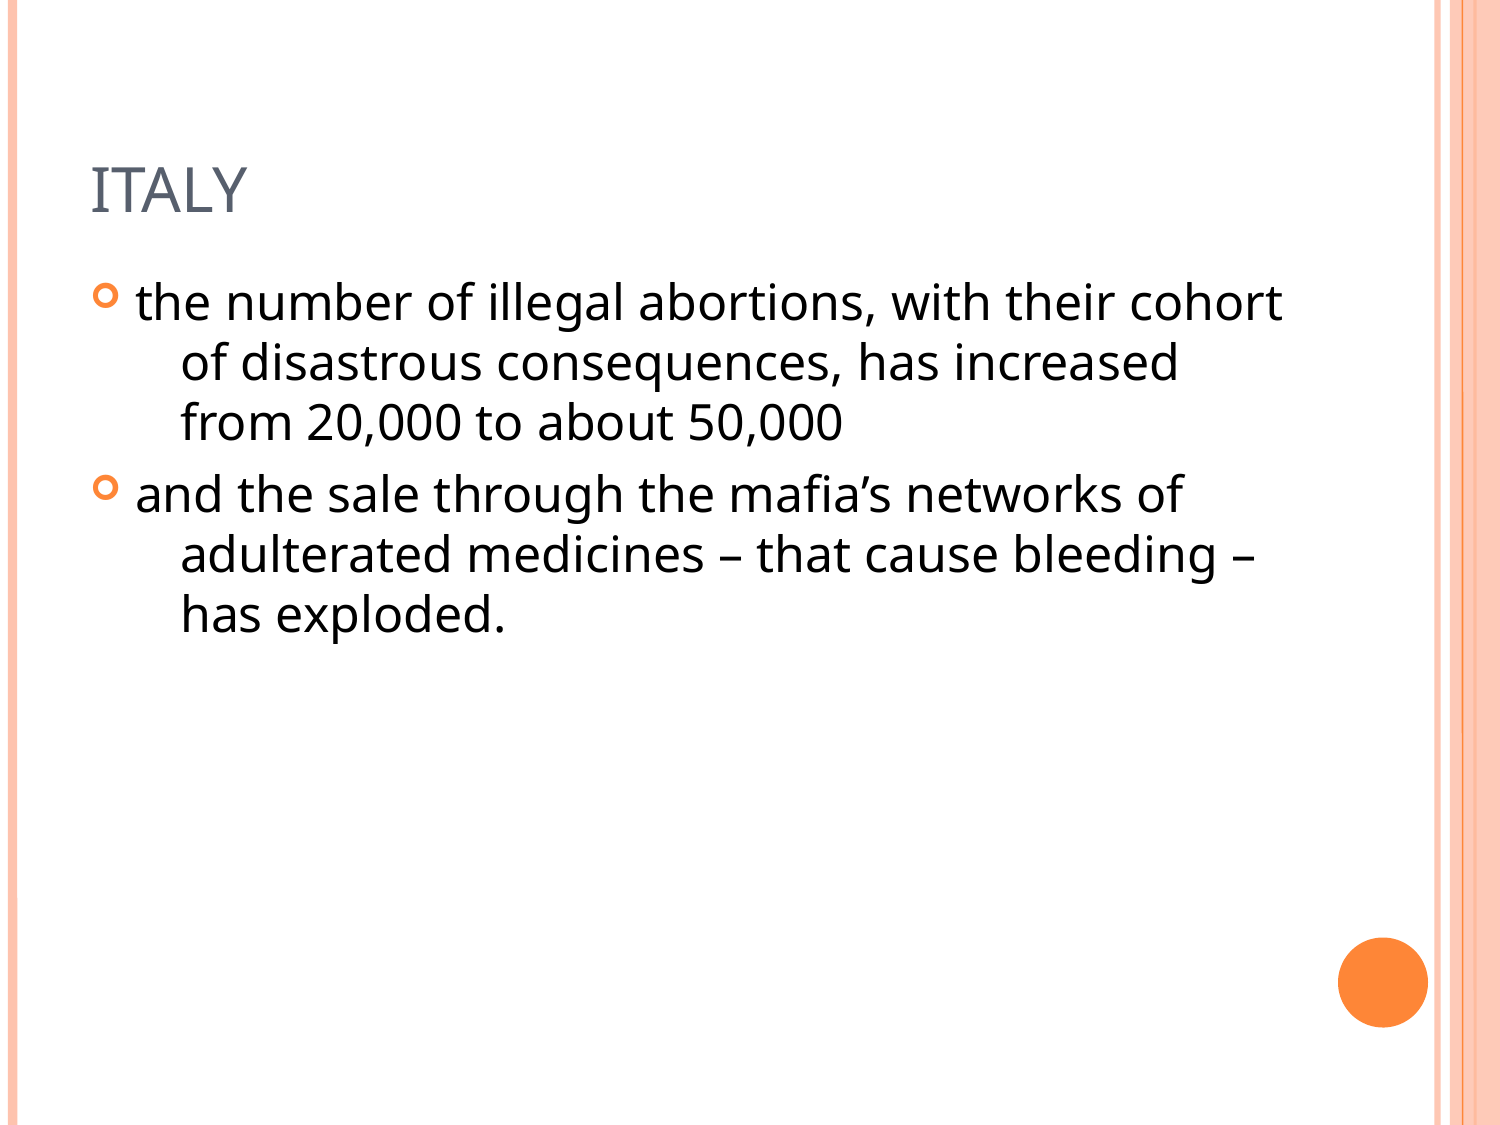

# Italy
the number of illegal abortions, with their cohort of disastrous consequences, has increased from 20,000 to about 50,000
and the sale through the mafia’s networks of adulterated medicines – that cause bleeding – has exploded.